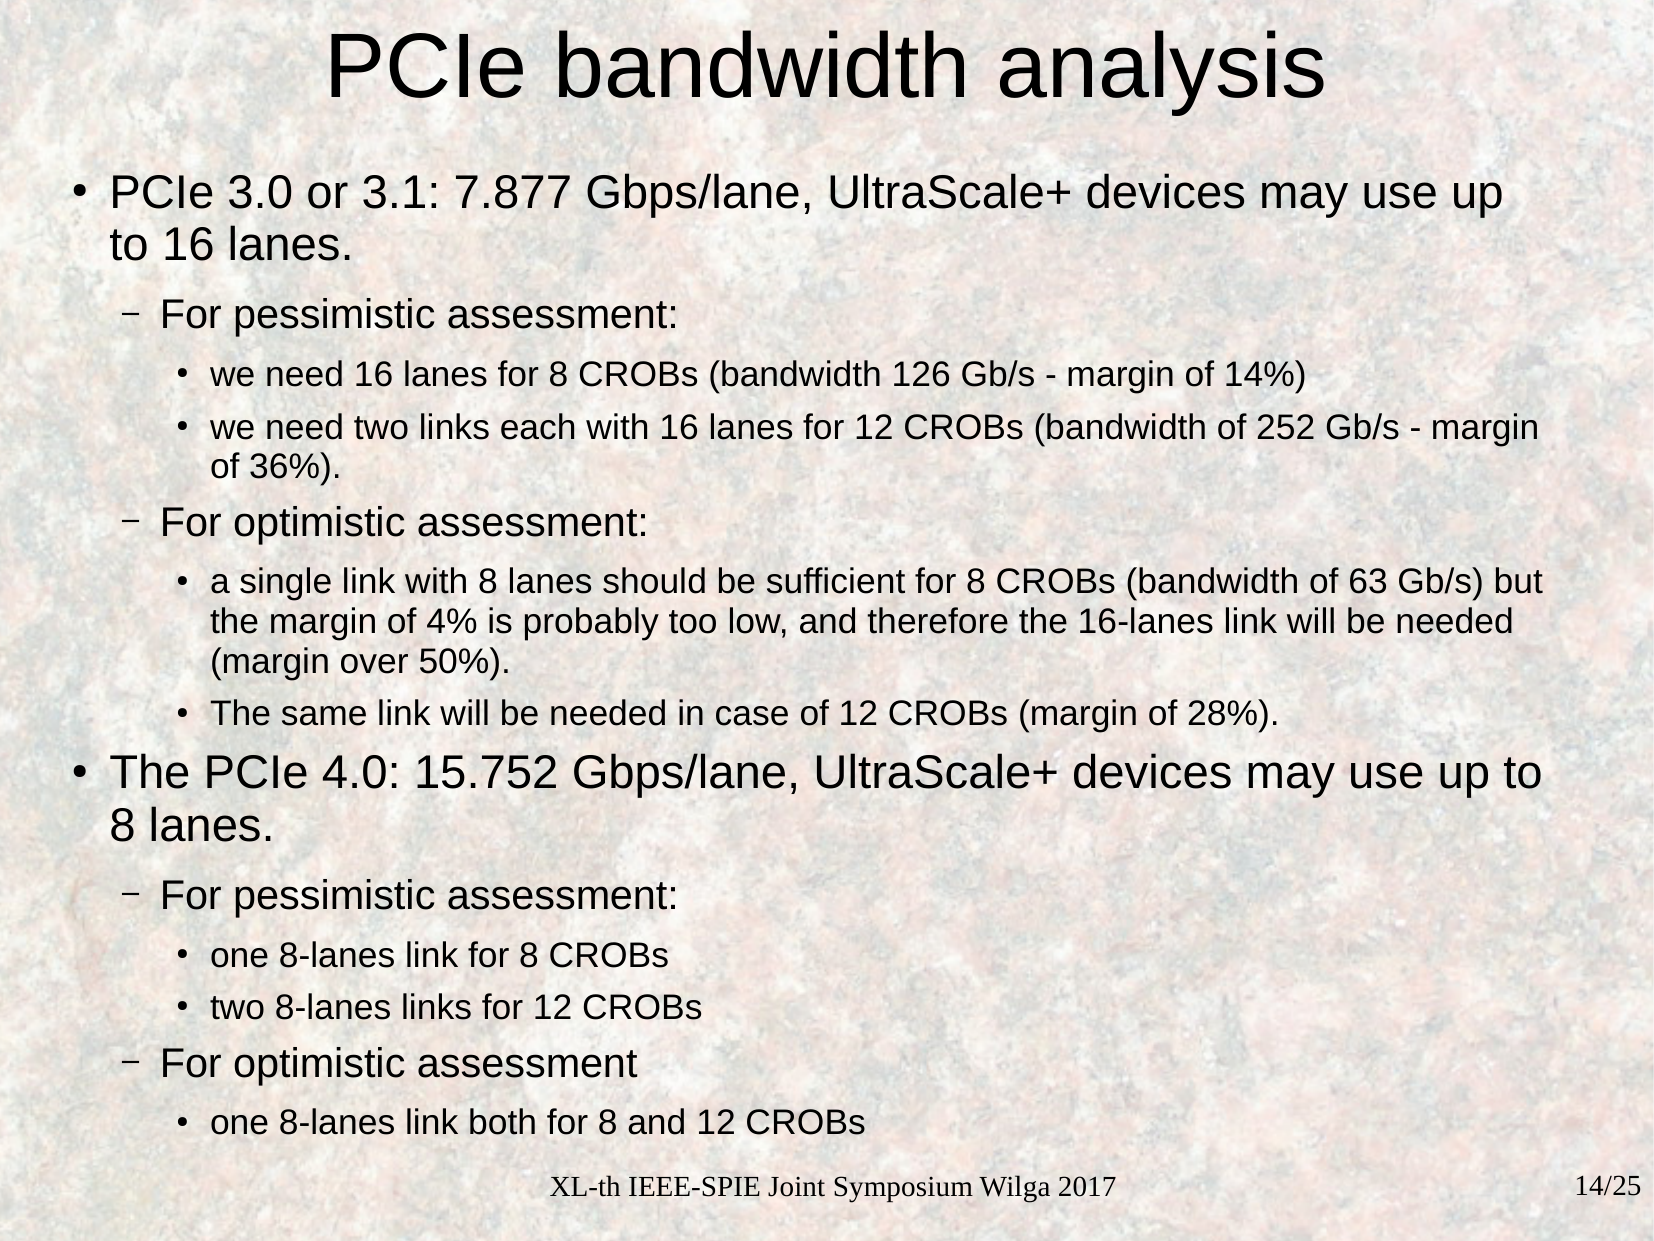

# PCIe bandwidth analysis
PCIe 3.0 or 3.1: 7.877 Gbps/lane, UltraScale+ devices may use up to 16 lanes.
For pessimistic assessment:
we need 16 lanes for 8 CROBs (bandwidth 126 Gb/s - margin of 14%)
we need two links each with 16 lanes for 12 CROBs (bandwidth of 252 Gb/s - margin of 36%).
For optimistic assessment:
a single link with 8 lanes should be sufficient for 8 CROBs (bandwidth of 63 Gb/s) but the margin of 4% is probably too low, and therefore the 16-lanes link will be needed (margin over 50%).
The same link will be needed in case of 12 CROBs (margin of 28%).
The PCIe 4.0: 15.752 Gbps/lane, UltraScale+ devices may use up to 8 lanes.
For pessimistic assessment:
one 8-lanes link for 8 CROBs
two 8-lanes links for 12 CROBs
For optimistic assessment
one 8-lanes link both for 8 and 12 CROBs
14
CBM Collaboration Meeting 03.2017